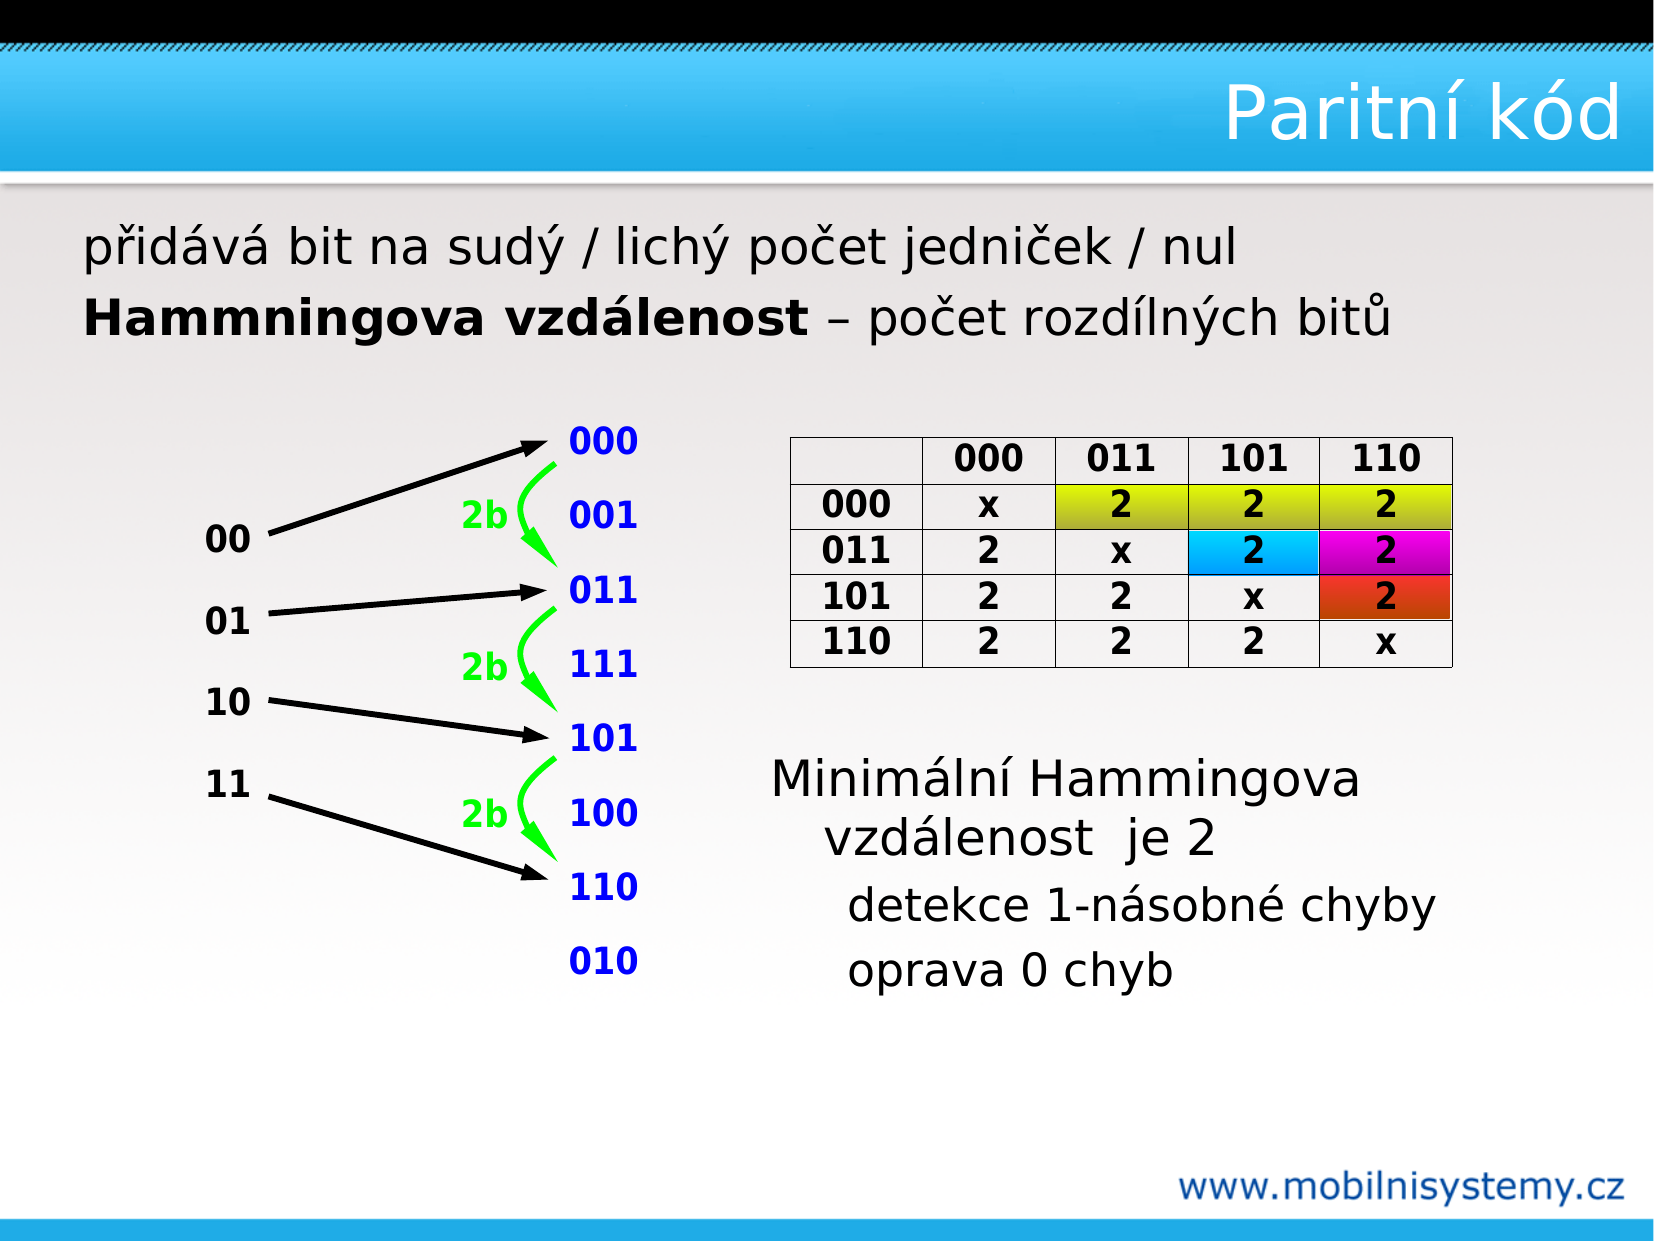

# Paritní kód
přidává bit na sudý / lichý počet jedniček / nul
Hammningova vzdálenost – počet rozdílných bitů
000
2b
001
00
011
01
2b
111
10
101
Minimální Hammingova vzdálenost je 2
detekce 1-násobné chyby
oprava 0 chyb
11
2b
100
110
010